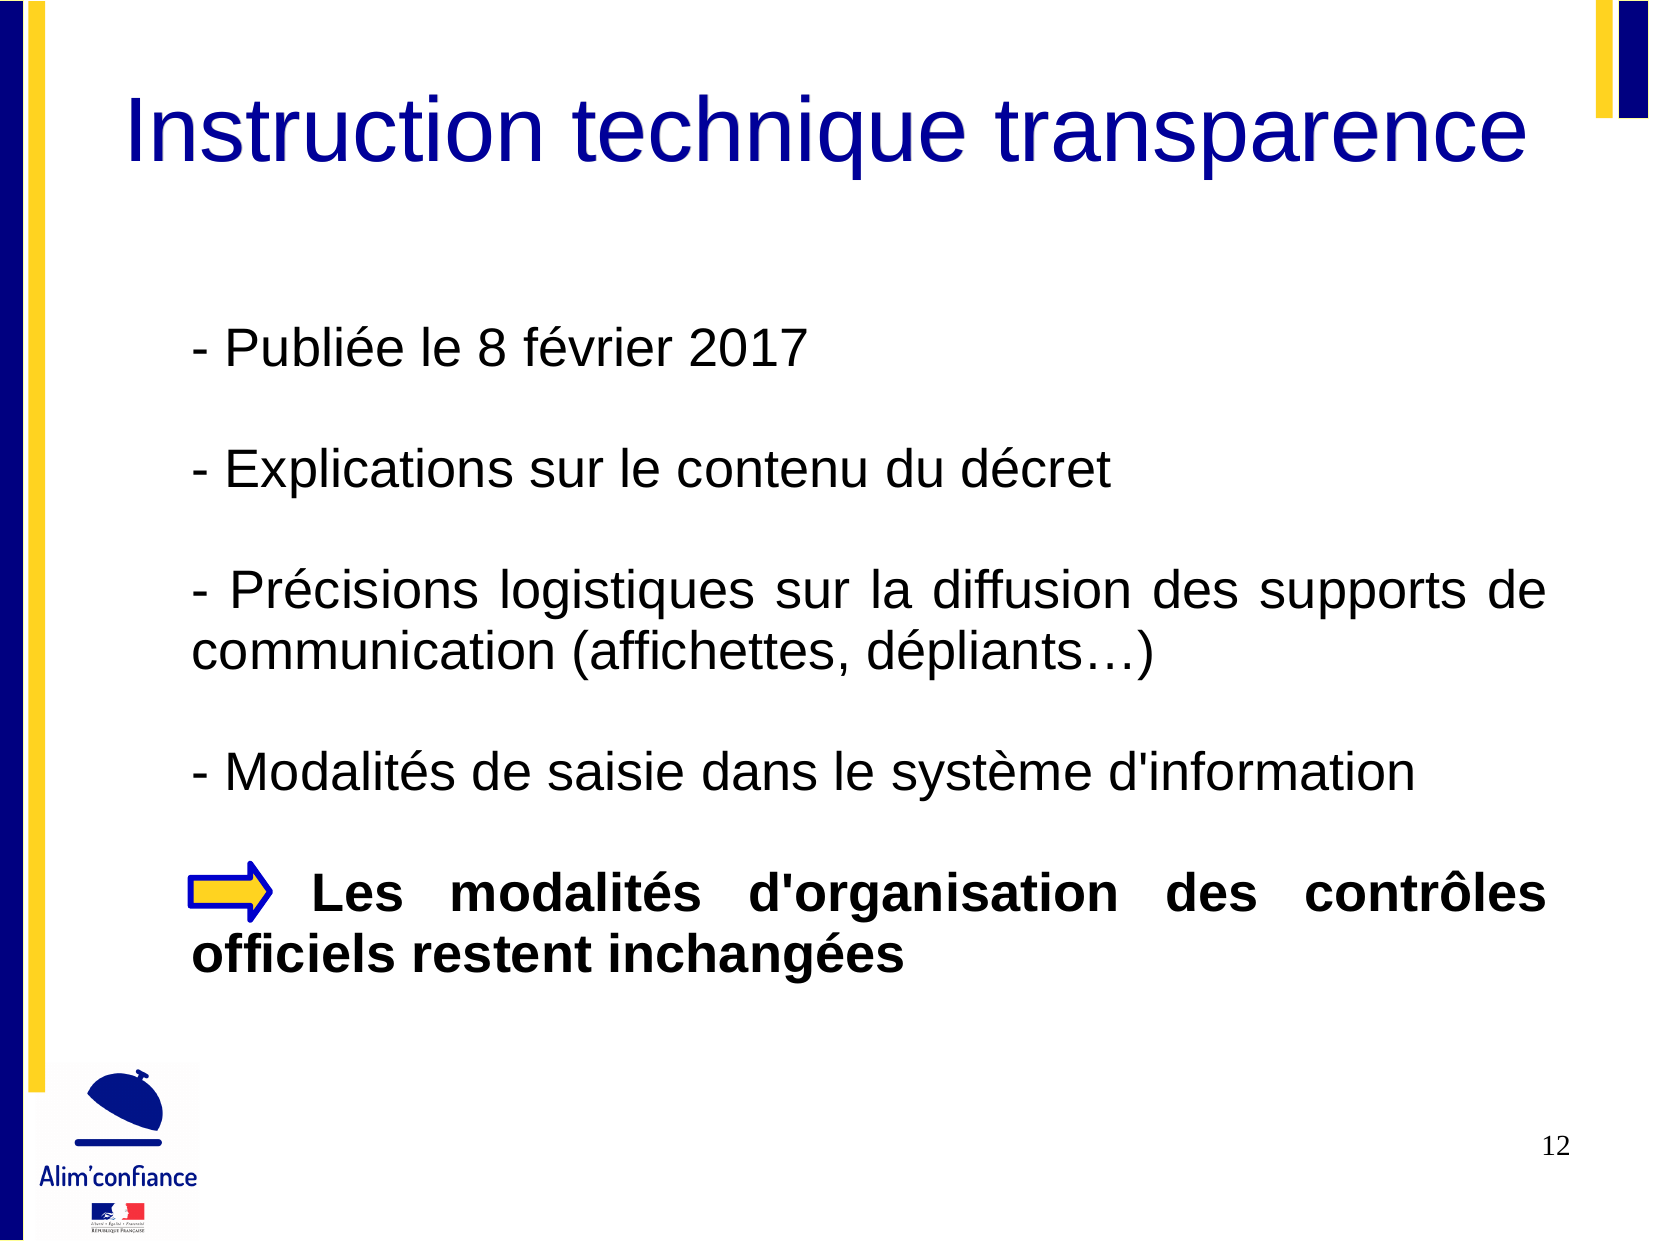

# Instruction technique transparence
- Publiée le 8 février 2017
- Explications sur le contenu du décret
- Précisions logistiques sur la diffusion des supports de communication (affichettes, dépliants…)
- Modalités de saisie dans le système d'information
	 Les modalités d'organisation des contrôles officiels restent inchangées
12